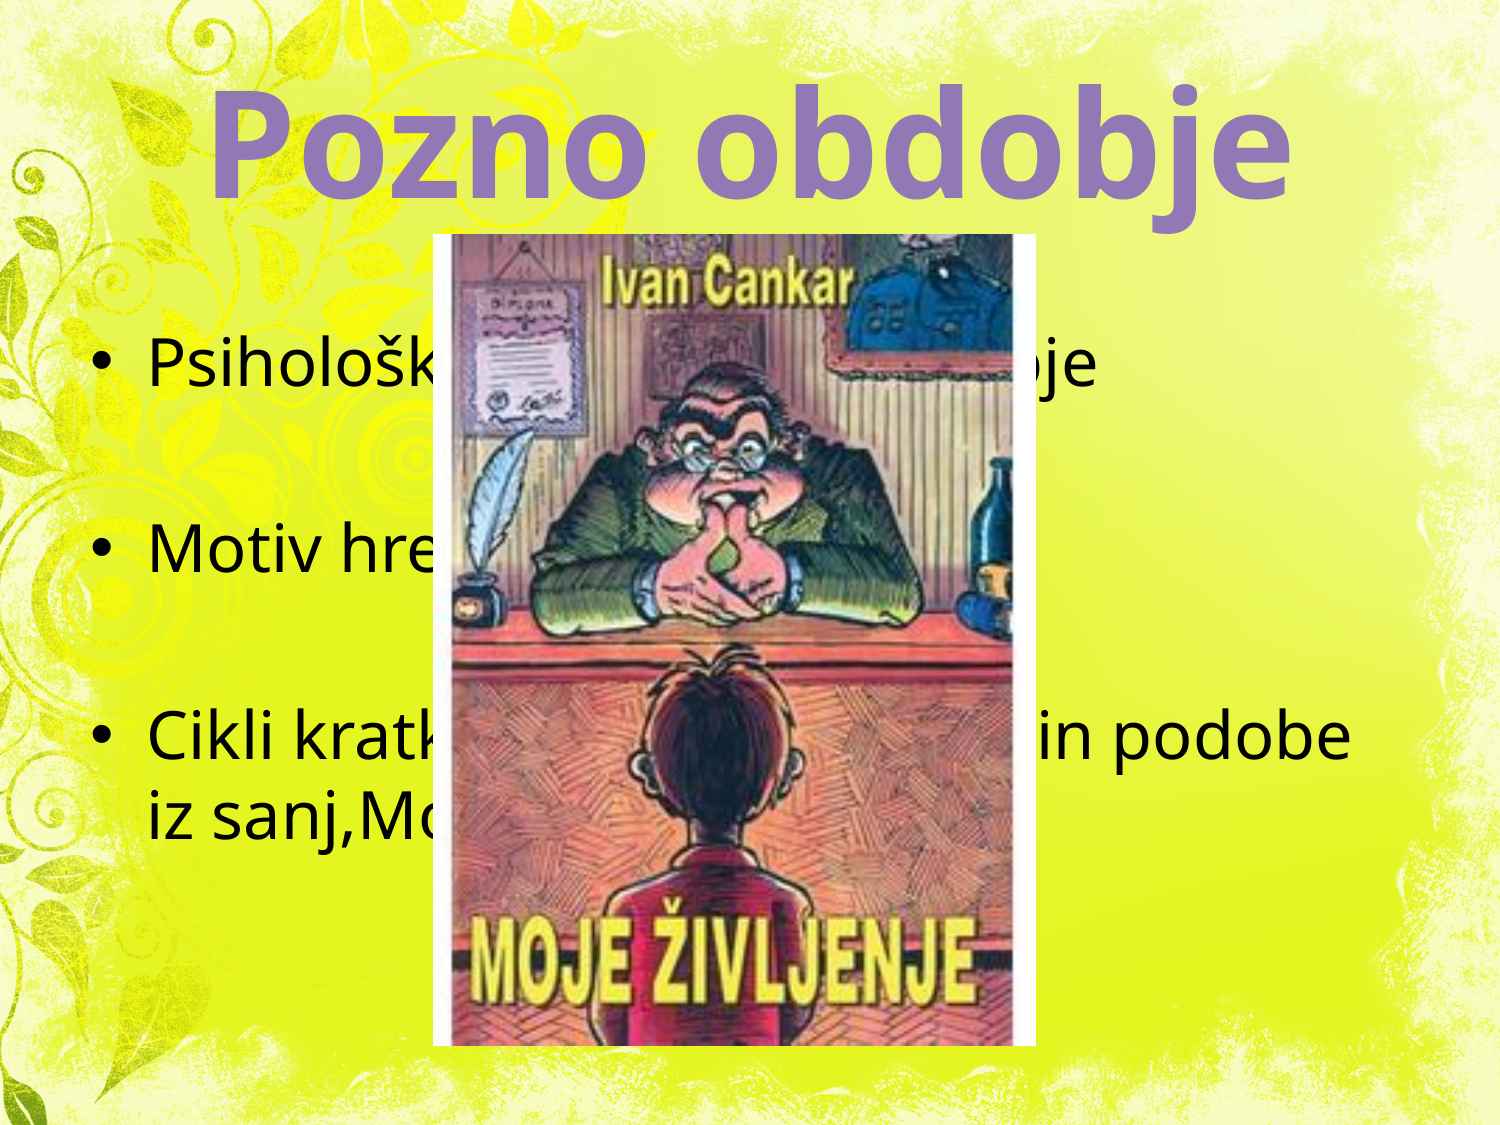

# Pozno obdobje
Psihološko ali etnično obdobje
Motiv hrepenenja
Cikli kratkih črtic (moja njiva in podobe iz sanj,Moje življenje)